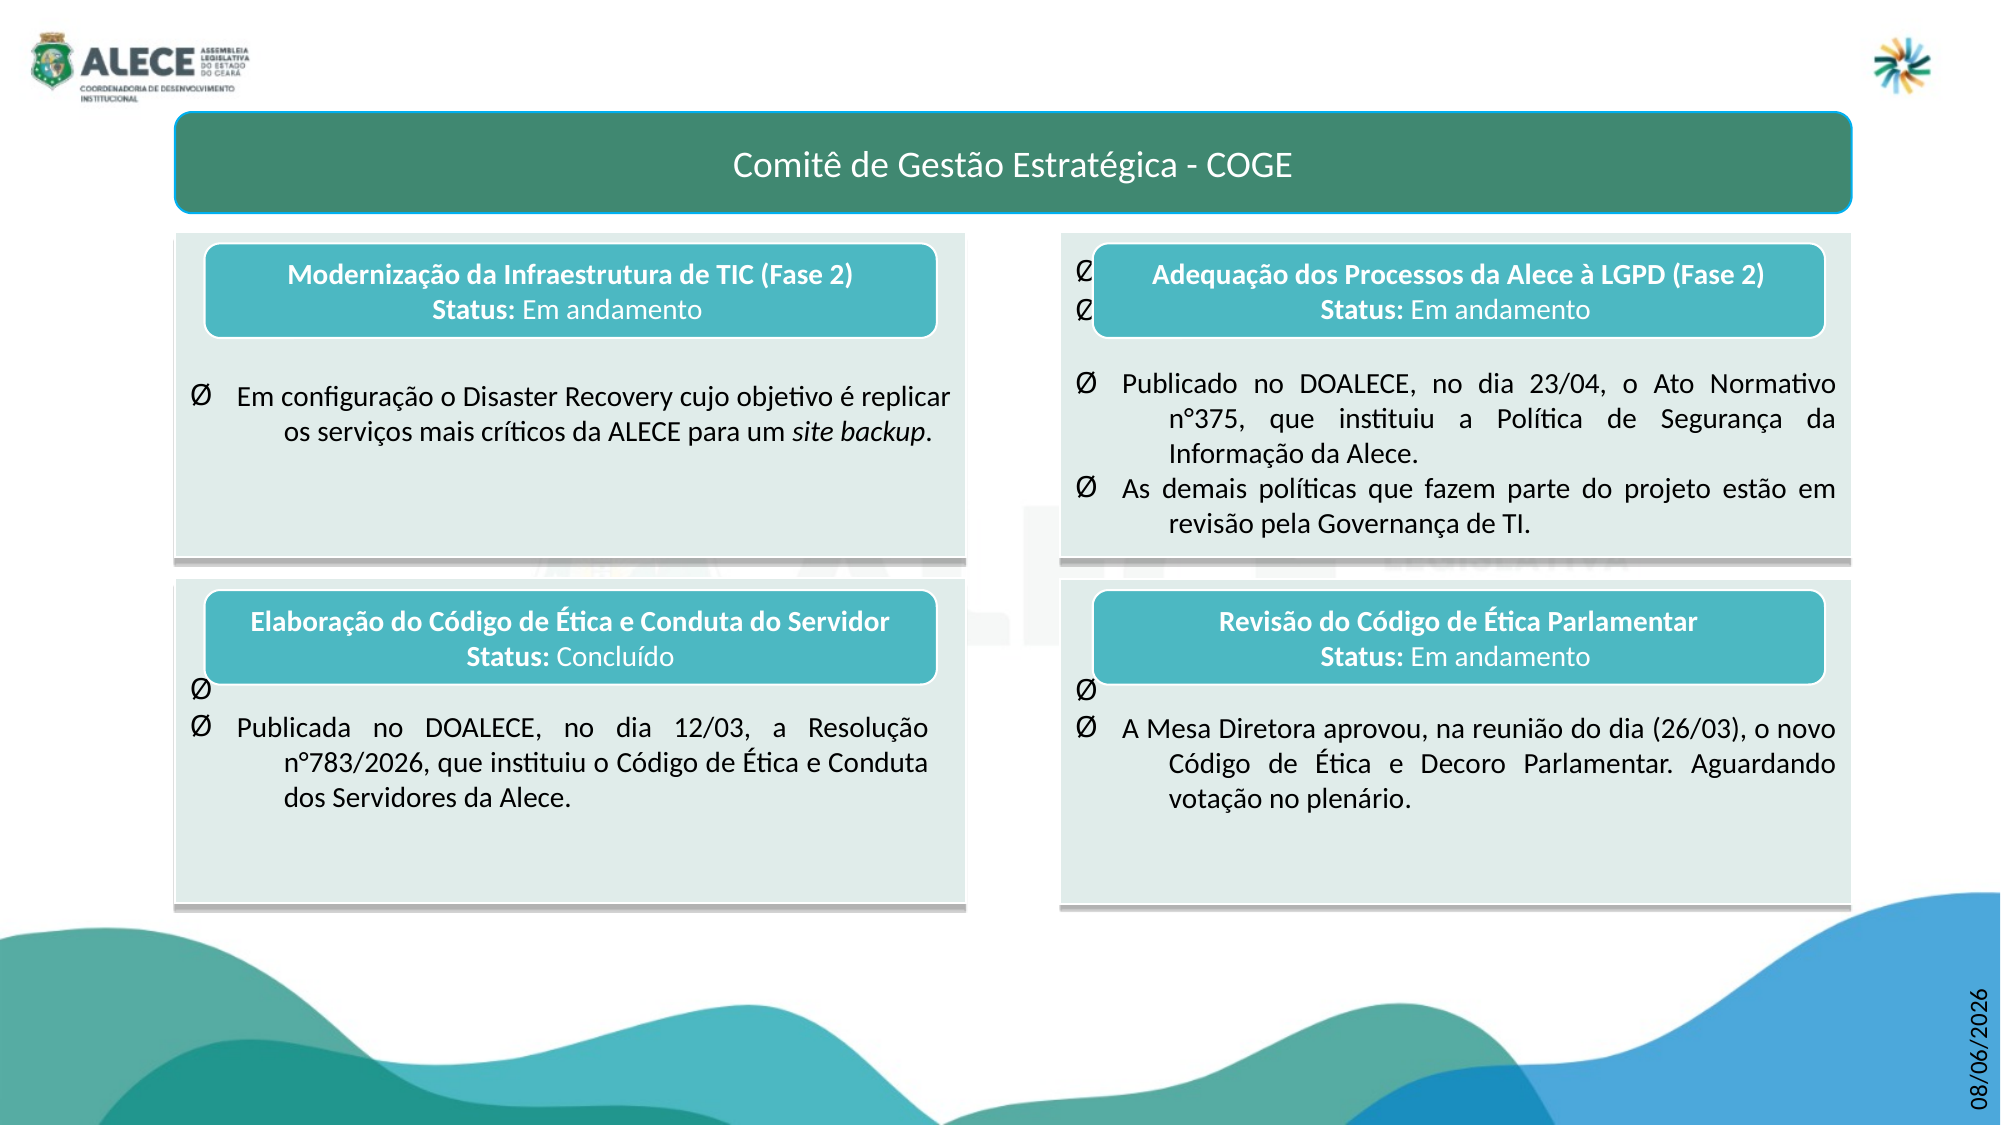

Comitê de Gestão Estratégica - COGE
Em configuração o Disaster Recovery cujo objetivo é replicar os serviços mais críticos da ALECE para um site backup.
Publicado no DOALECE, no dia 23/04, o Ato Normativo n°375, que instituiu a Política de Segurança da Informação da Alece.
As demais políticas que fazem parte do projeto estão em revisão pela Governança de TI.
Modernização da Infraestrutura de TIC (Fase 2)
Status: Em andamento
Adequação dos Processos da Alece à LGPD (Fase 2)
Status: Em andamento
Publicada no DOALECE, no dia 12/03, a Resolução n°783/2026, que instituiu o Código de Ética e Conduta dos Servidores da Alece.
A Mesa Diretora aprovou, na reunião do dia (26/03), o novo Código de Ética e Decoro Parlamentar. Aguardando votação no plenário.
Elaboração do Código de Ética e Conduta do Servidor
Status: Concluído
Revisão do Código de Ética Parlamentar
Status: Em andamento
08/06/2026